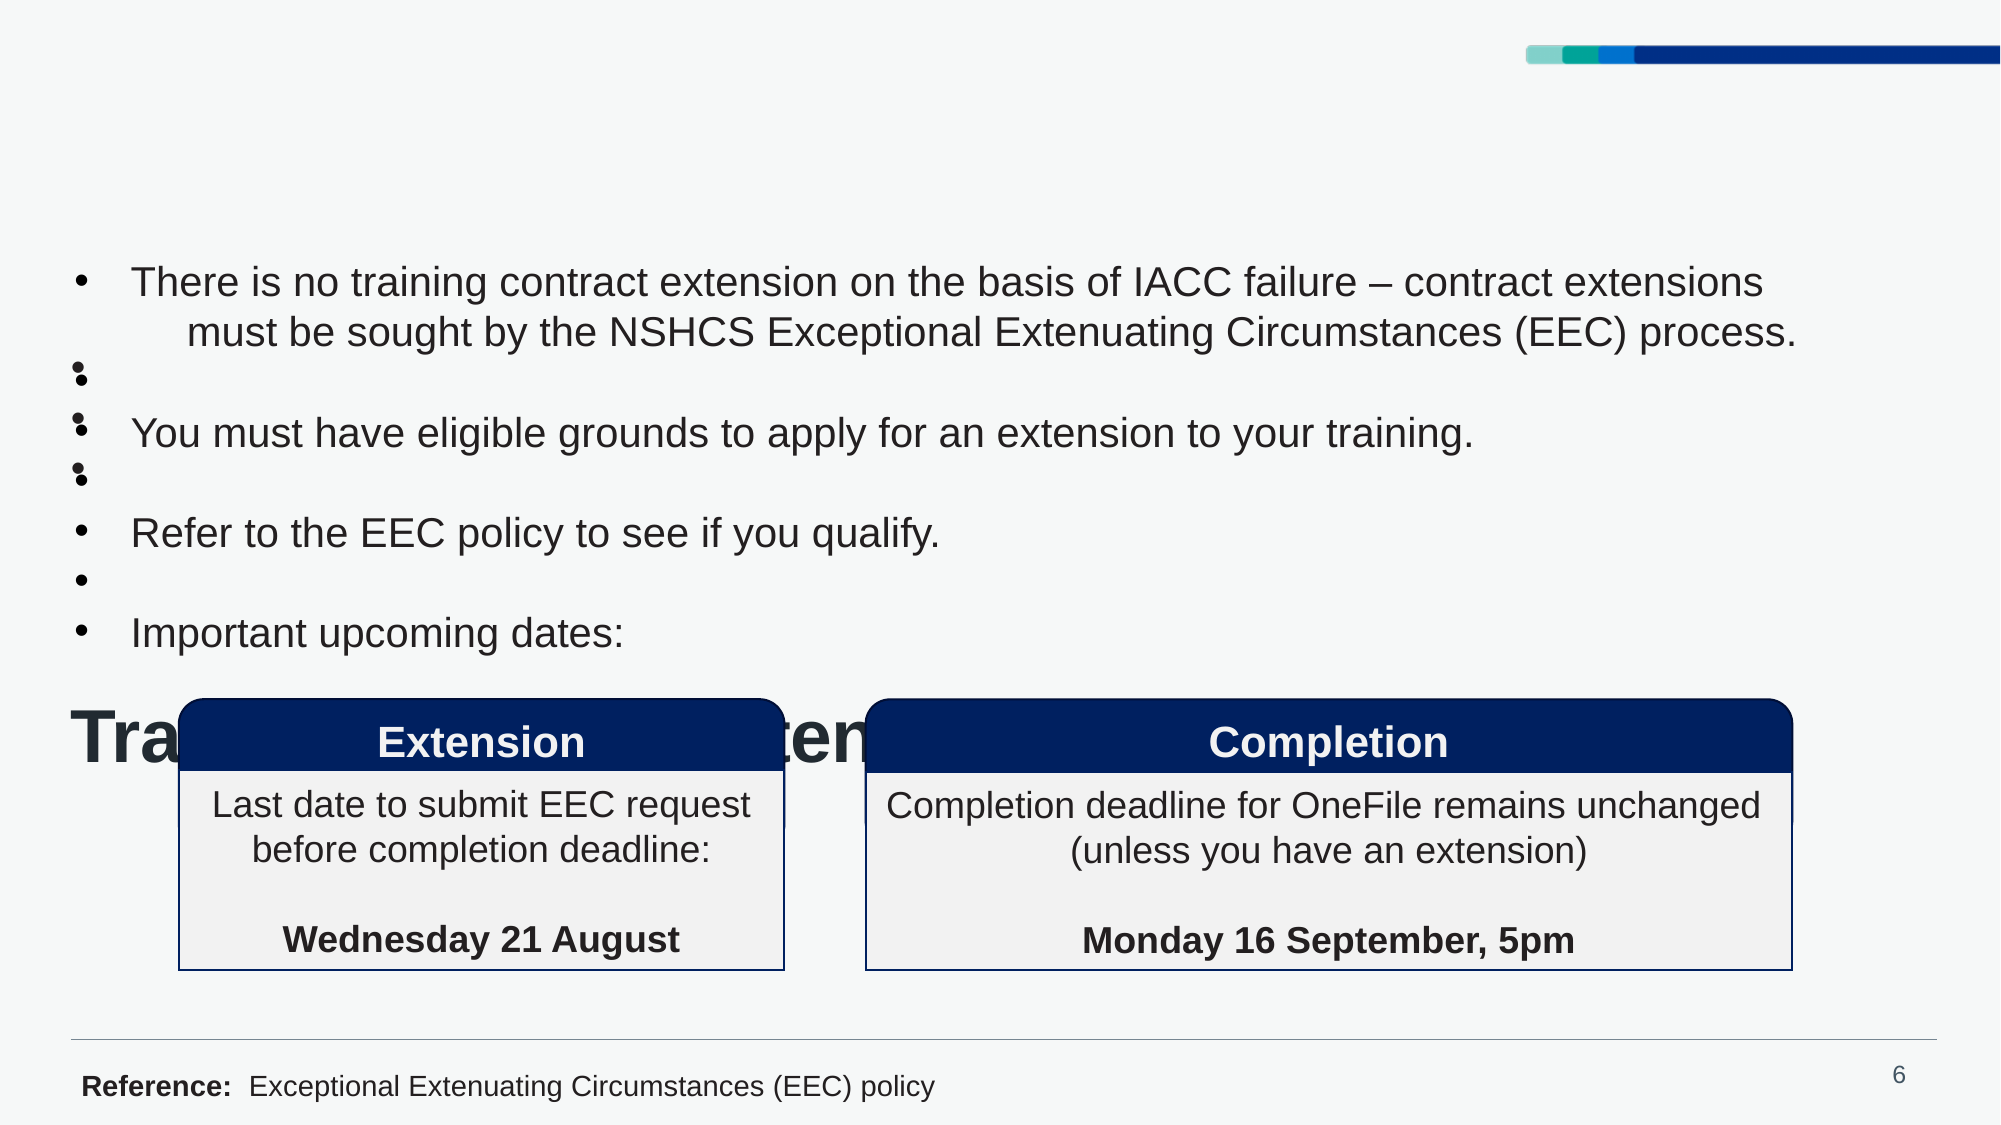

There is no training contract extension on the basis of IACC failure – contract extensions must be sought by the NSHCS Exceptional Extenuating Circumstances (EEC) process.
You must have eligible grounds to apply for an extension to your training.
Refer to the EEC policy to see if you qualify.
Important upcoming dates:
# Training contract extensions
Extension
Last date to submit EEC request before completion deadline:
Wednesday 21 August
Completion
Completion deadline for OneFile remains unchanged
(unless you have an extension)
Monday 16 September, 5pm
Reference: Exceptional Extenuating Circumstances (EEC) policy